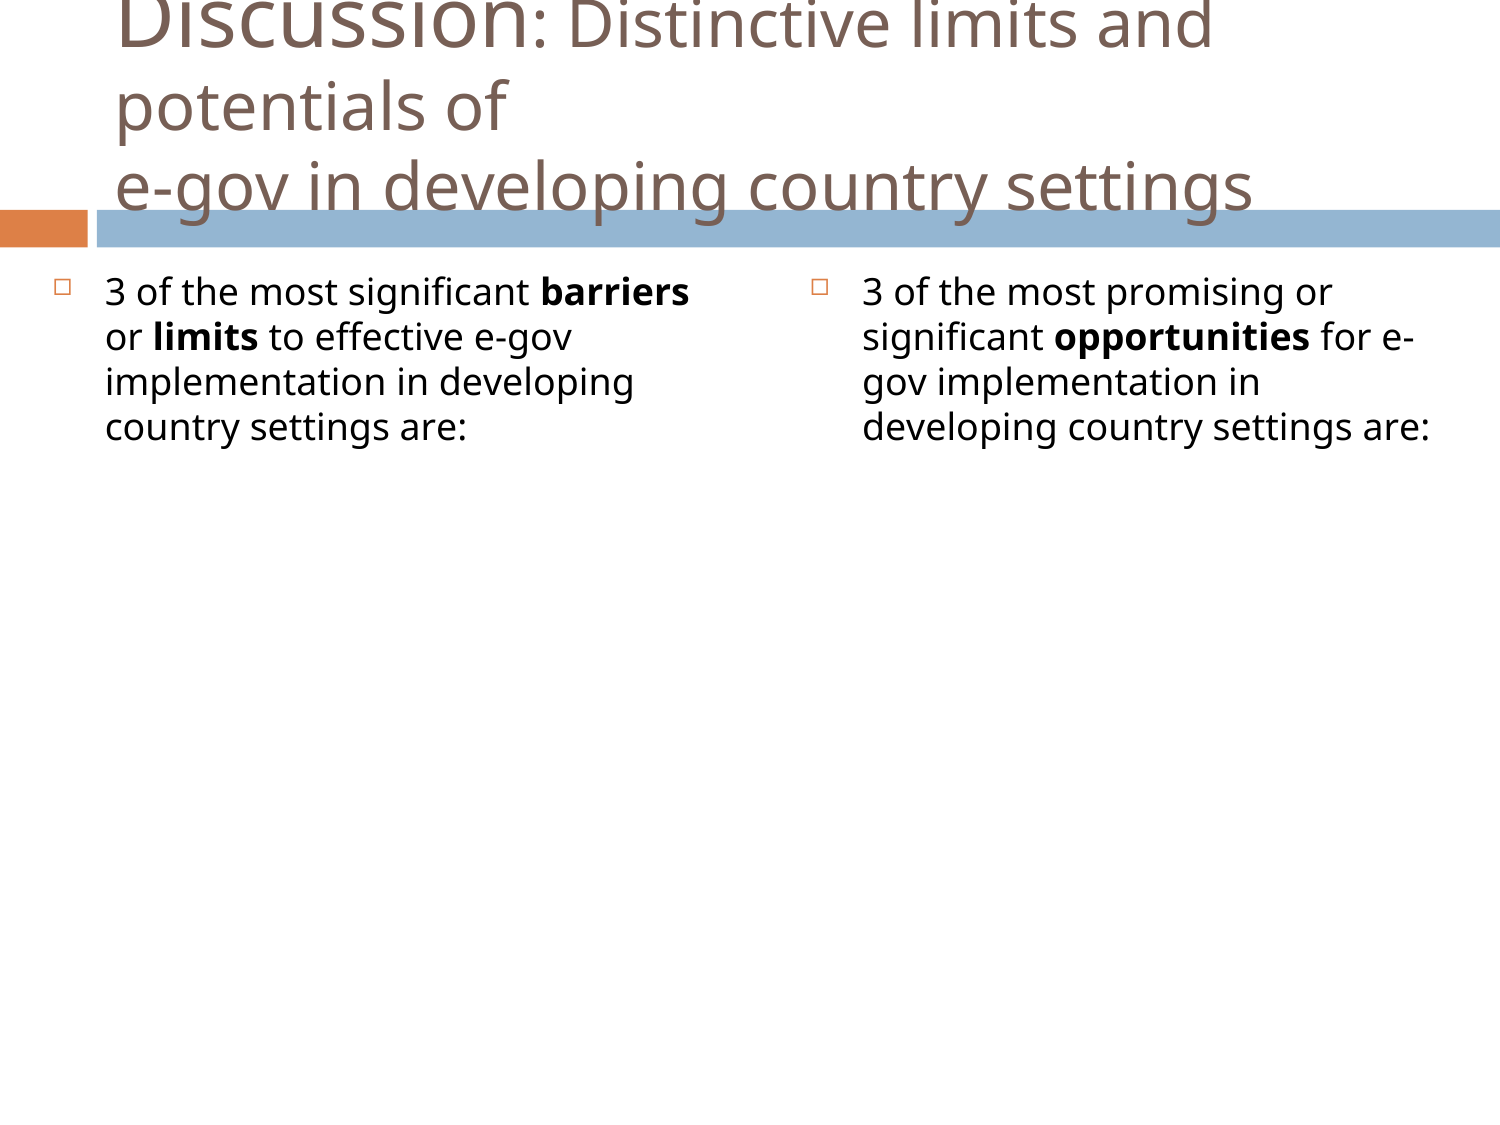

# Discussion: Distinctive limits and potentials of e-gov in developing country settings
3 of the most significant barriers or limits to effective e-gov implementation in developing country settings are:
3 of the most promising or significant opportunities for e-gov implementation in developing country settings are: